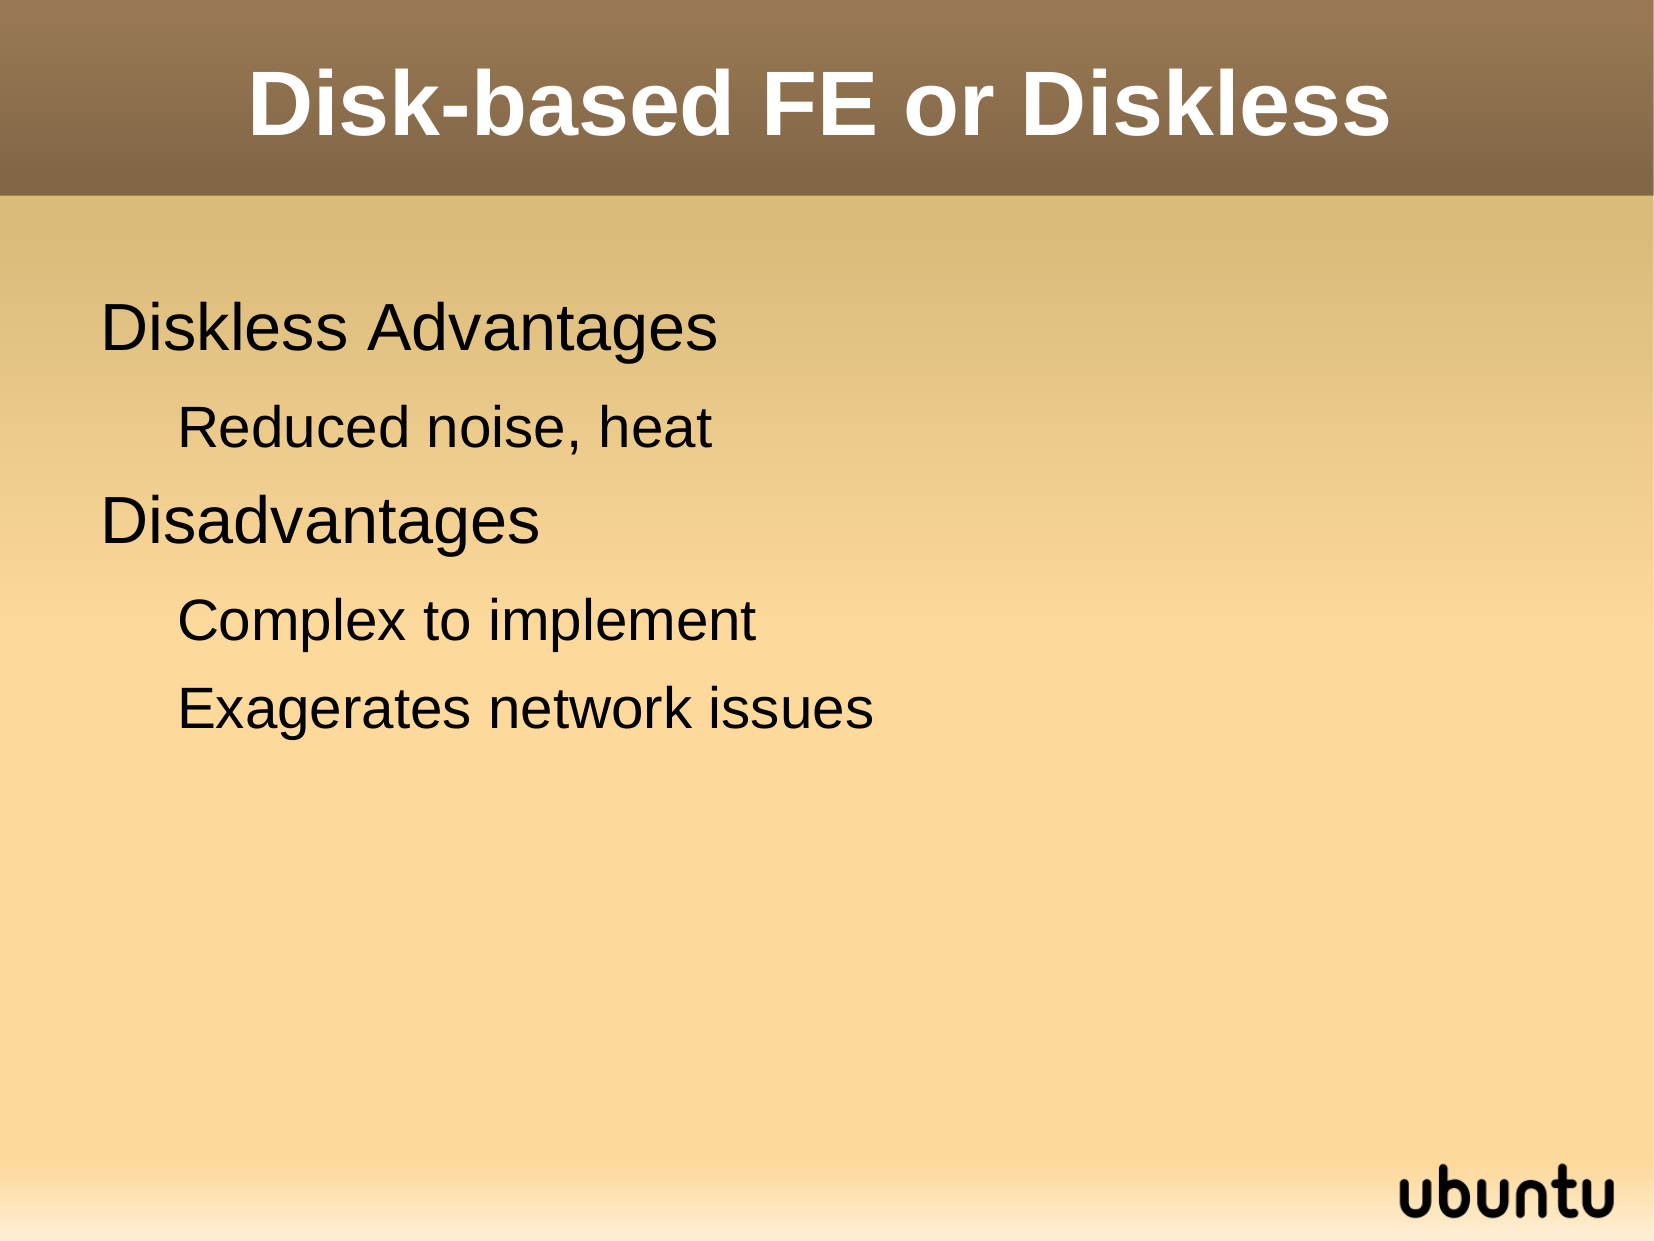

# Disk-based FE or Diskless
Diskless Advantages
Reduced noise, heat
Disadvantages
Complex to implement
Exagerates network issues